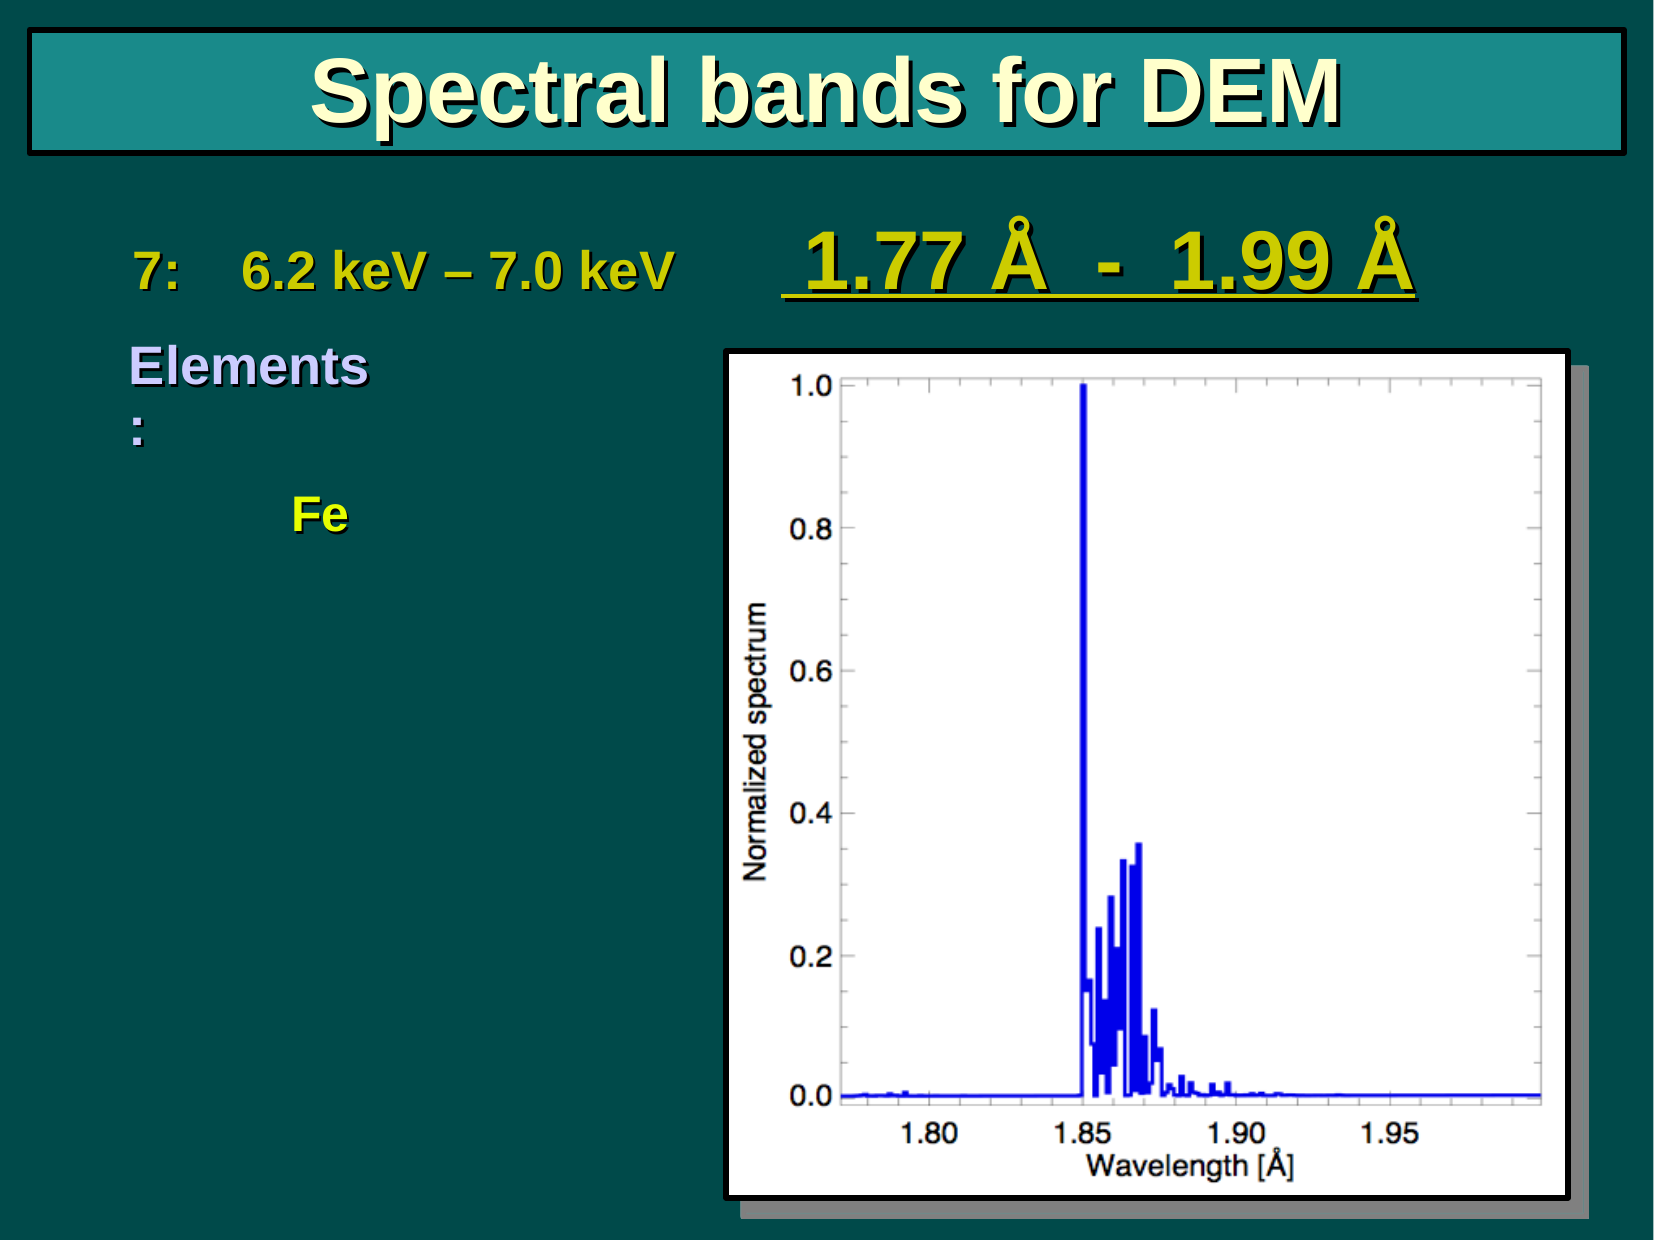

Spectral bands for DEM
7: 6.2 keV – 7.0 keV 1.77 Å - 1.99 Å
Elements:
 Fe